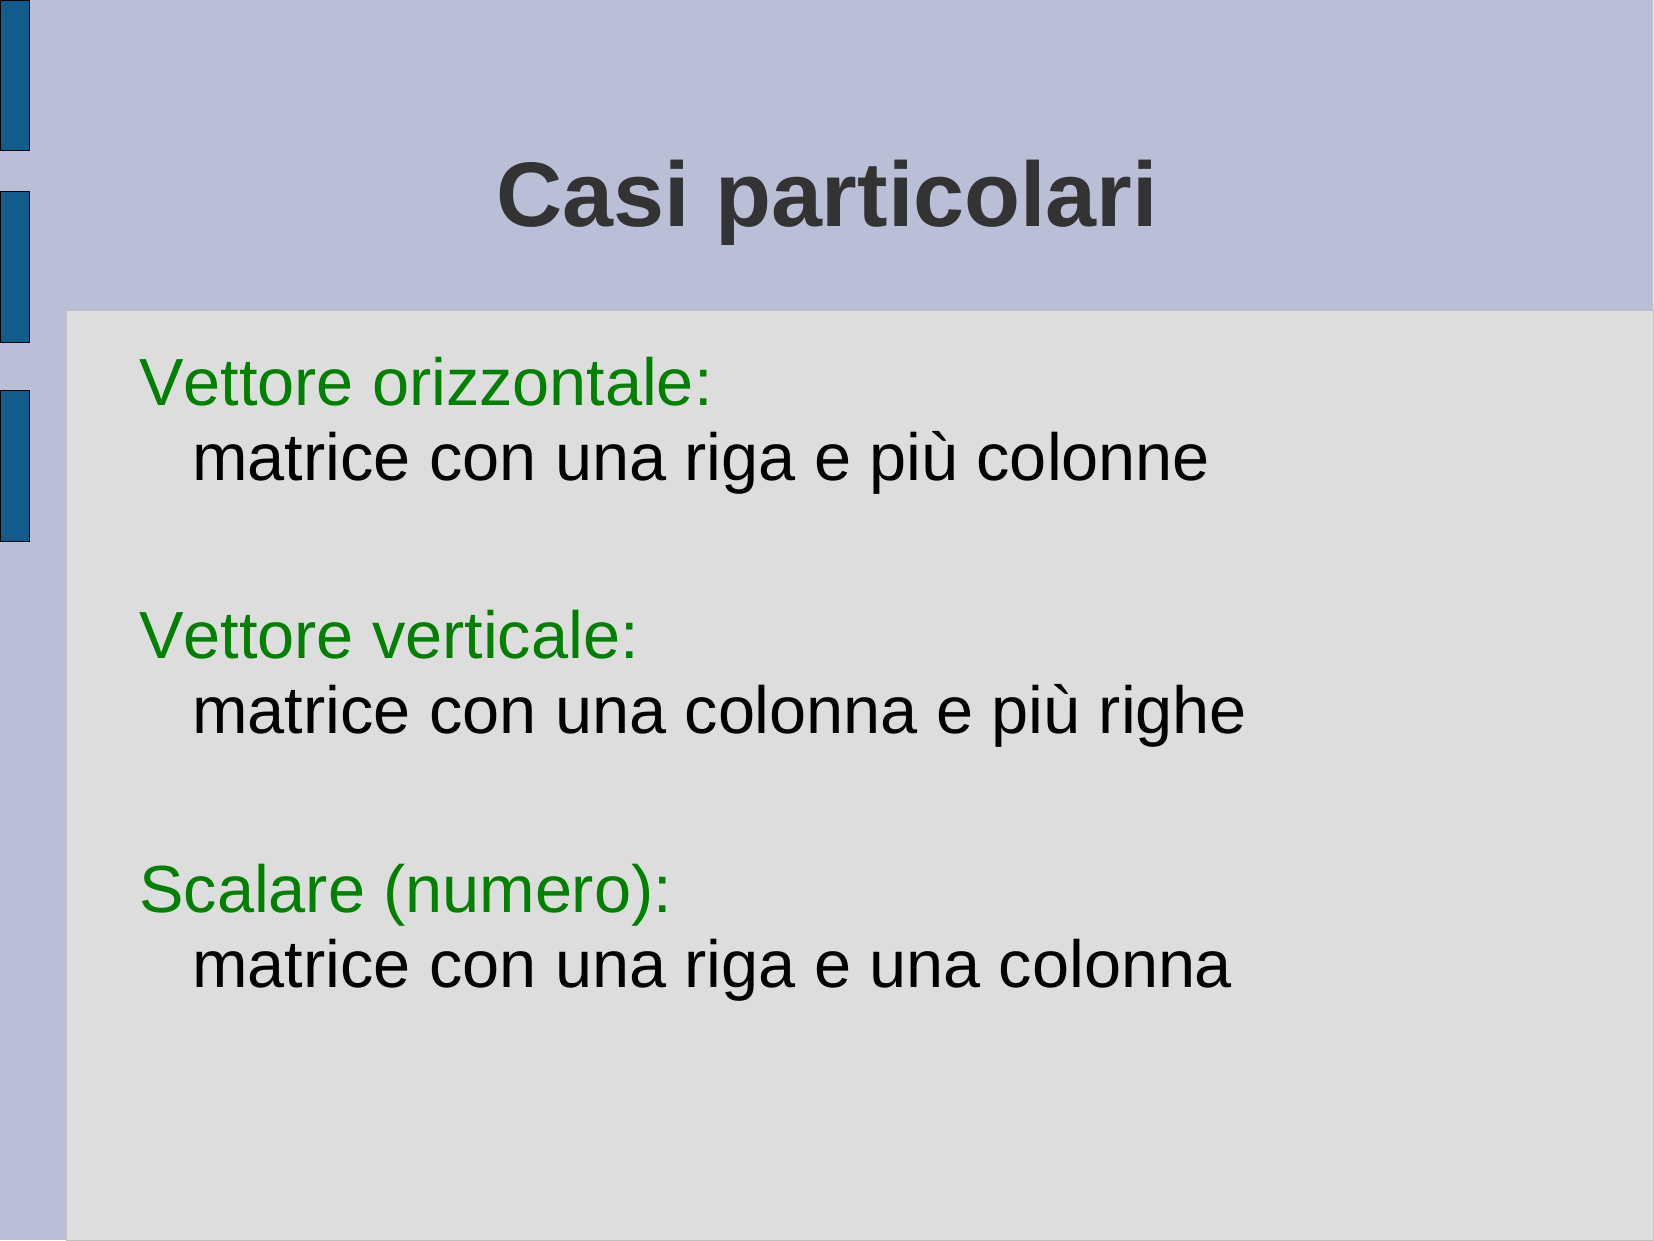

# Casi particolari
Vettore orizzontale:
matrice con una riga e più colonne
Vettore verticale:
matrice con una colonna e più righe
Scalare (numero):
matrice con una riga e una colonna